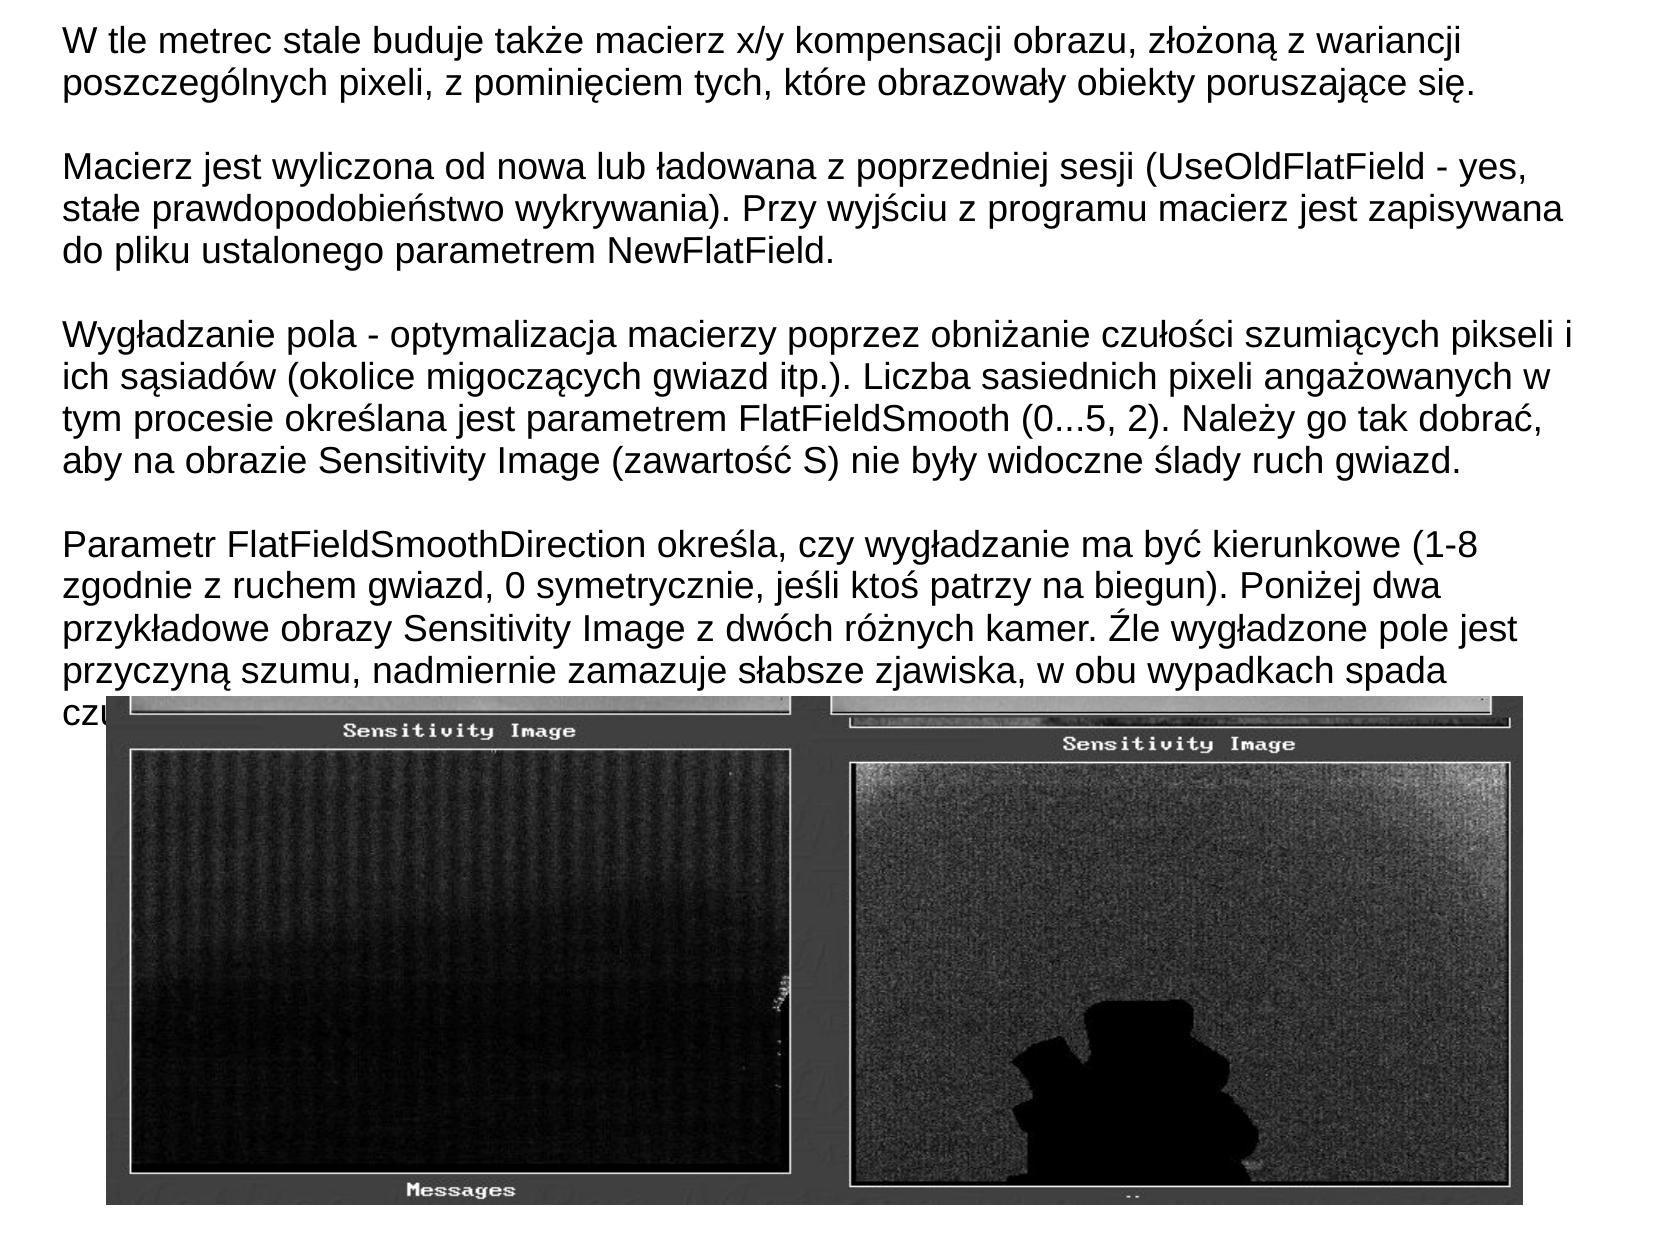

W tle metrec stale buduje także macierz x/y kompensacji obrazu, złożoną z wariancji poszczególnych pixeli, z pominięciem tych, które obrazowały obiekty poruszające się.
Macierz jest wyliczona od nowa lub ładowana z poprzedniej sesji (UseOldFlatField - yes, stałe prawdopodobieństwo wykrywania). Przy wyjściu z programu macierz jest zapisywana do pliku ustalonego parametrem NewFlatField.
Wygładzanie pola - optymalizacja macierzy poprzez obniżanie czułości szumiących pikseli i ich sąsiadów (okolice migoczących gwiazd itp.). Liczba sasiednich pixeli angażowanych w tym procesie określana jest parametrem FlatFieldSmooth (0...5, 2). Należy go tak dobrać, aby na obrazie Sensitivity Image (zawartość S) nie były widoczne ślady ruch gwiazd.
Parametr FlatFieldSmoothDirection określa, czy wygładzanie ma być kierunkowe (1-8 zgodnie z ruchem gwiazd, 0 symetrycznie, jeśli ktoś patrzy na biegun). Poniżej dwa przykładowe obrazy Sensitivity Image z dwóch różnych kamer. Źle wygładzone pole jest przyczyną szumu, nadmiernie zamazuje słabsze zjawiska, w obu wypadkach spada czułość.